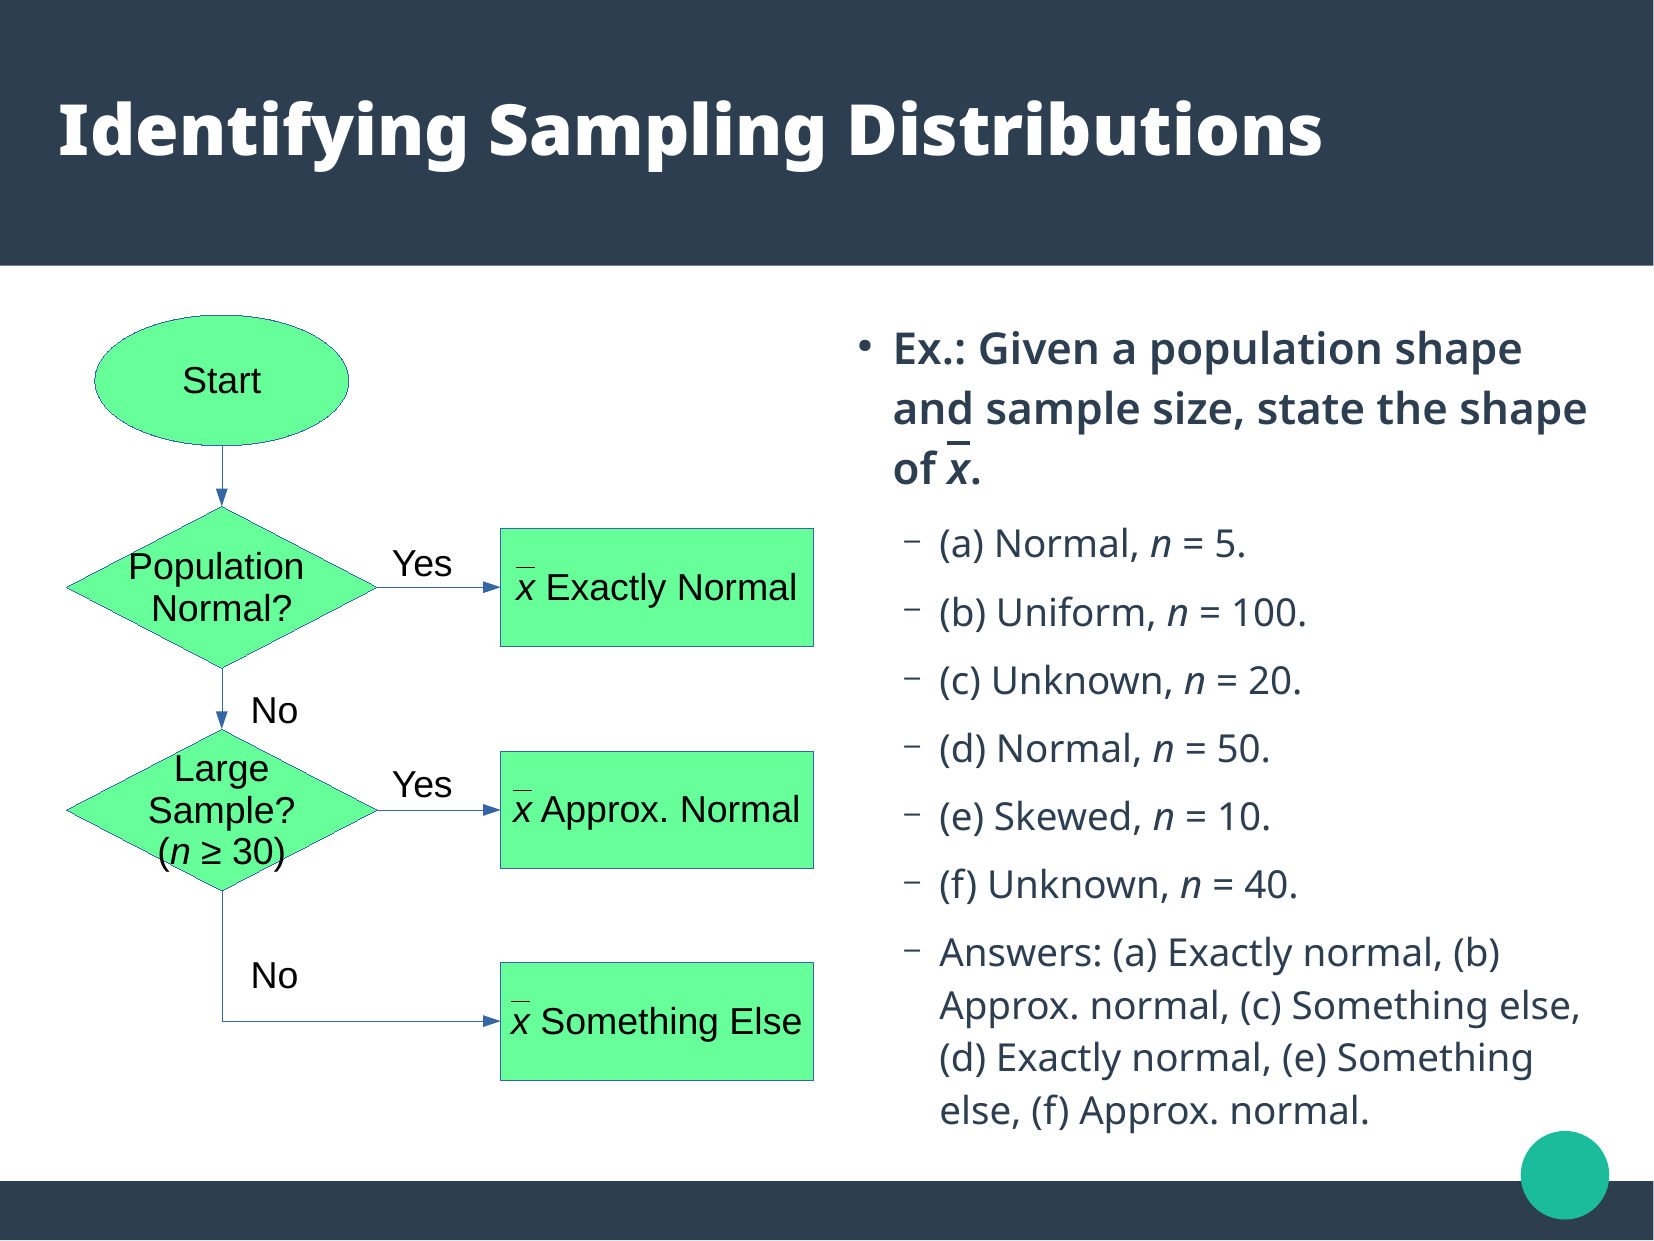

# Identifying Sampling Distributions
Start
Population
Normal?
x Exactly Normal
Yes
No
Large
Sample?
(n ≥ 30)
x Approx. Normal
Yes
No
x Something Else
Ex.: Given a population shape and sample size, state the shape of x.
(a) Normal, n = 5.
(b) Uniform, n = 100.
(c) Unknown, n = 20.
(d) Normal, n = 50.
(e) Skewed, n = 10.
(f) Unknown, n = 40.
Answers: (a) Exactly normal, (b) Approx. normal, (c) Something else, (d) Exactly normal, (e) Something else, (f) Approx. normal.